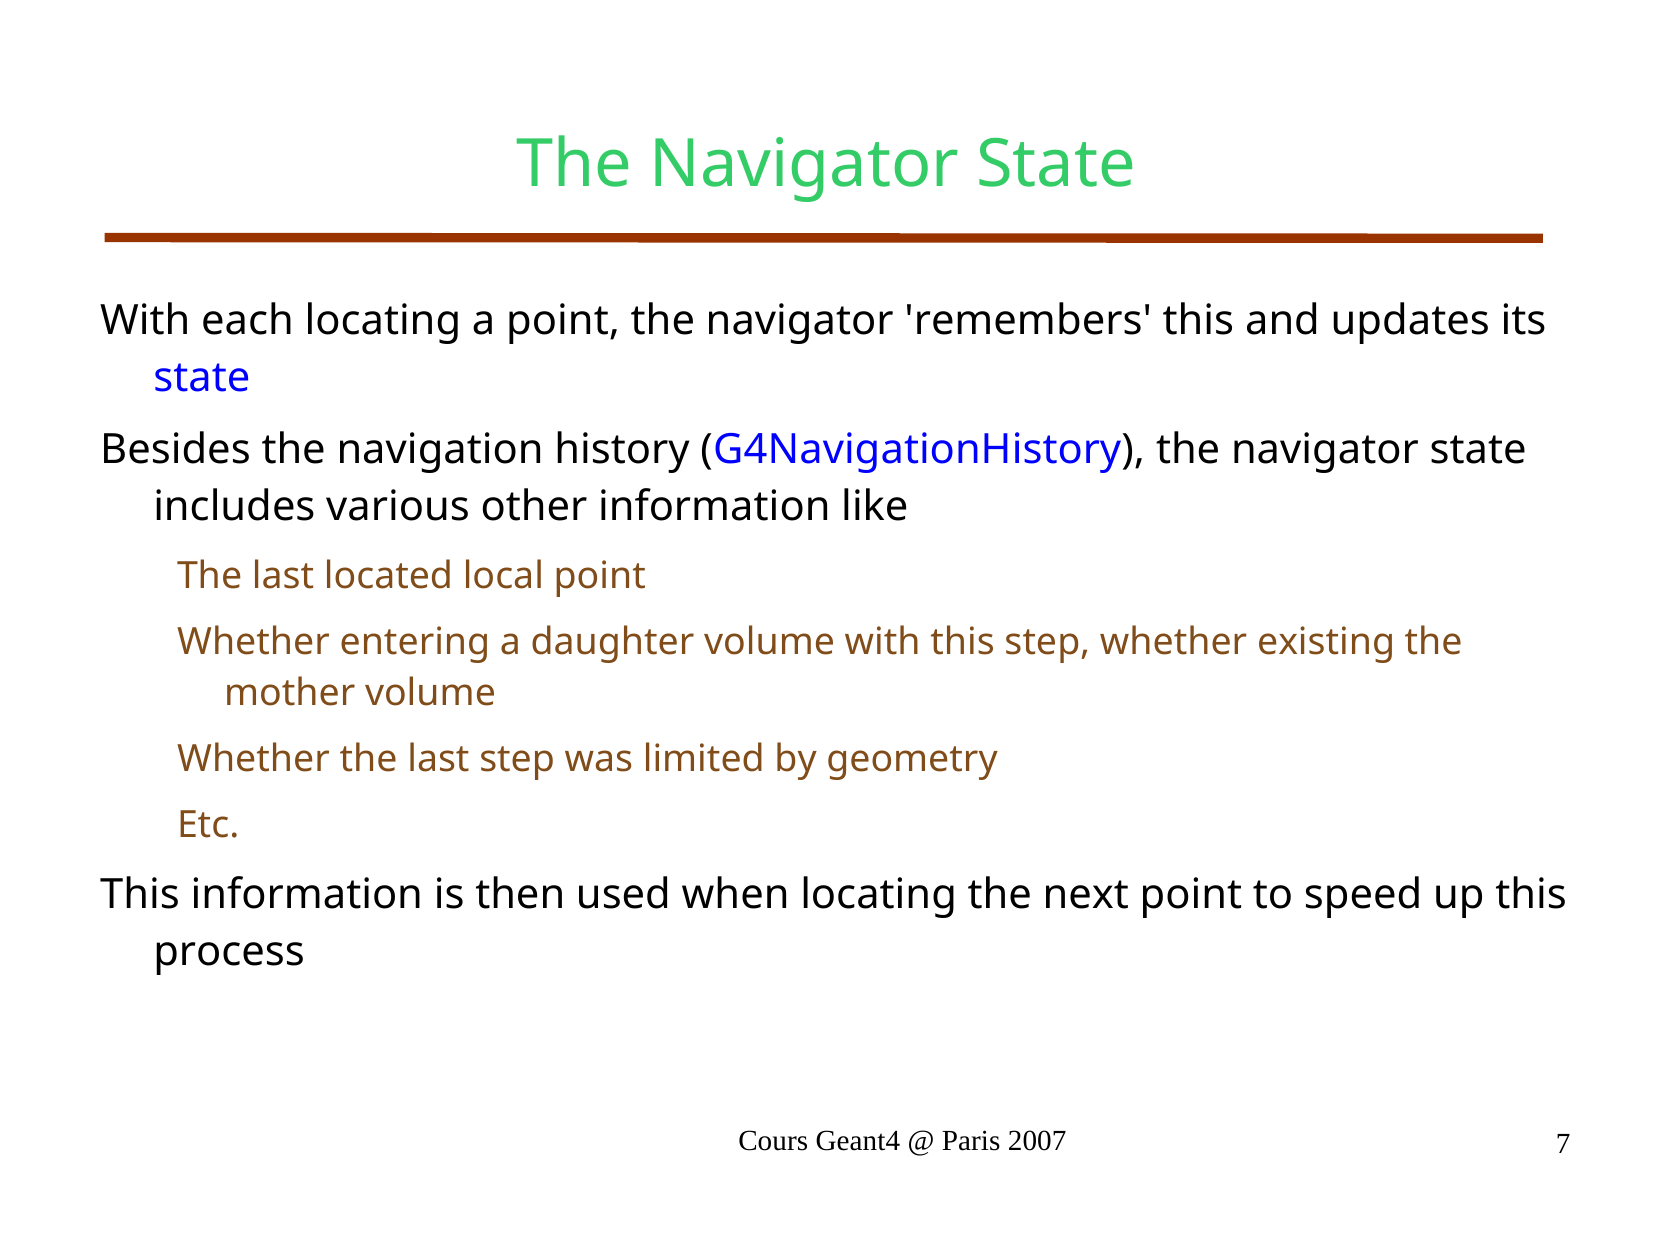

# The Navigator State
With each locating a point, the navigator 'remembers' this and updates its state
Besides the navigation history (G4NavigationHistory), the navigator state includes various other information like
The last located local point
Whether entering a daughter volume with this step, whether existing the mother volume
Whether the last step was limited by geometry
Etc.
This information is then used when locating the next point to speed up this process
Cours Geant4 @ Paris 2007
7